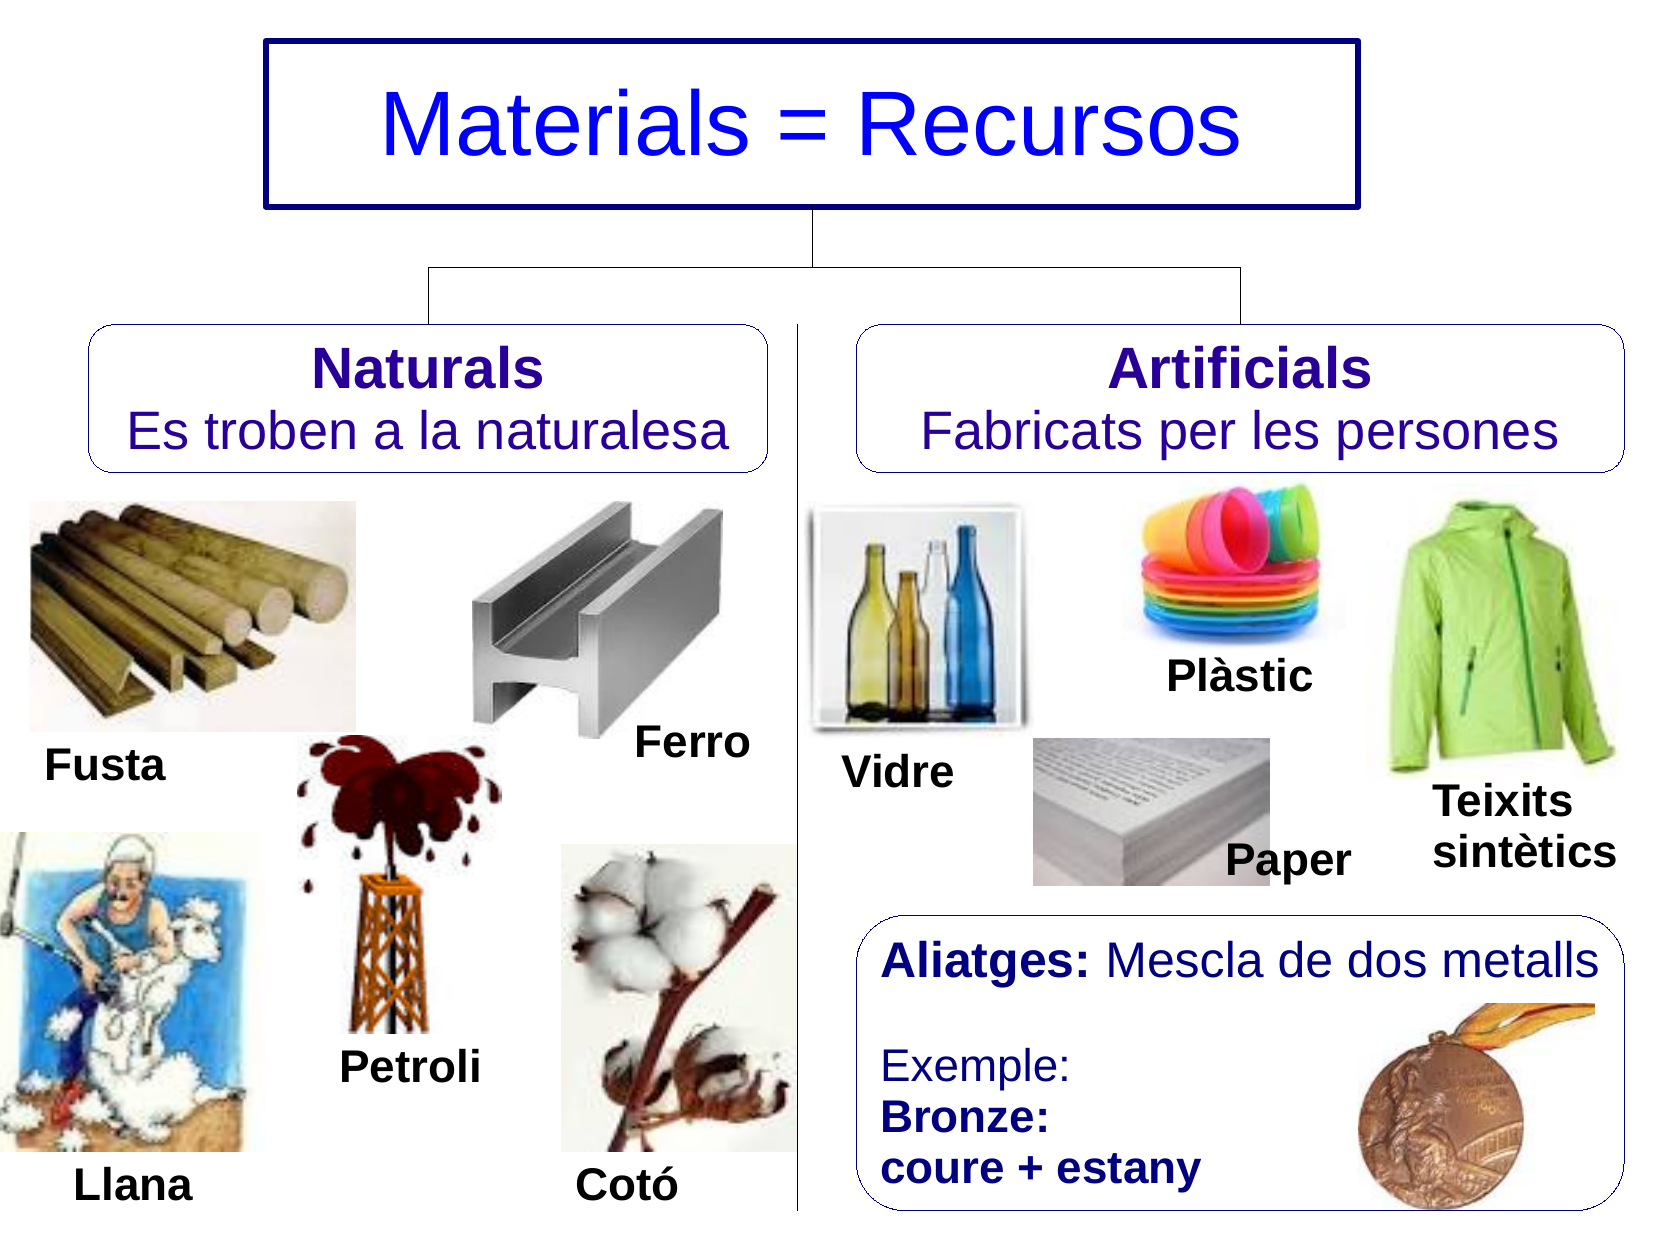

# Materials = Recursos
Naturals
Es troben a la naturalesa
Artificials
Fabricats per les persones
Plàstic
Ferro
Fusta
Vidre
Teixits
sintètics
Paper
Aliatges: Mescla de dos metalls
Exemple:
Bronze:
coure + estany
Petroli
Llana
Cotó